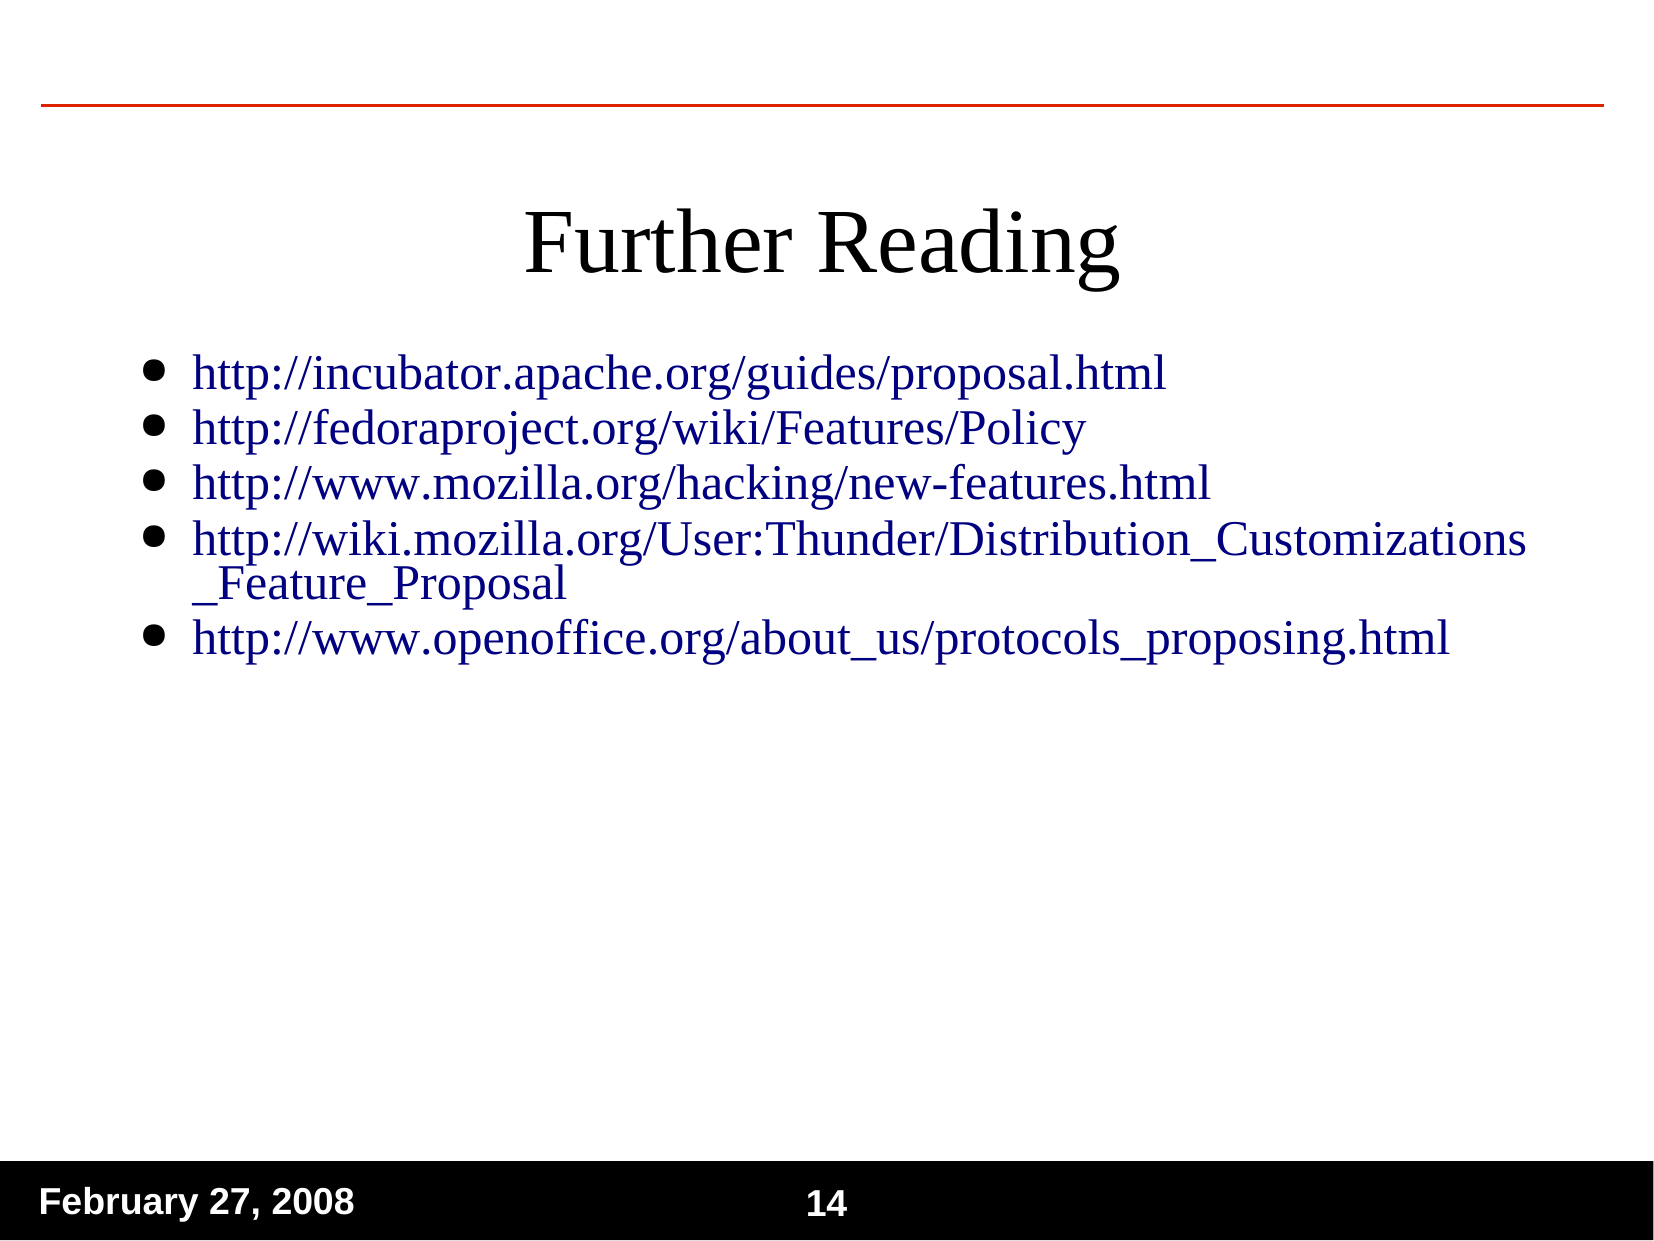

# Further Reading
http://incubator.apache.org/guides/proposal.html
http://fedoraproject.org/wiki/Features/Policy
http://www.mozilla.org/hacking/new-features.html
http://wiki.mozilla.org/User:Thunder/Distribution_Customizations_Feature_Proposal
http://www.openoffice.org/about_us/protocols_proposing.html